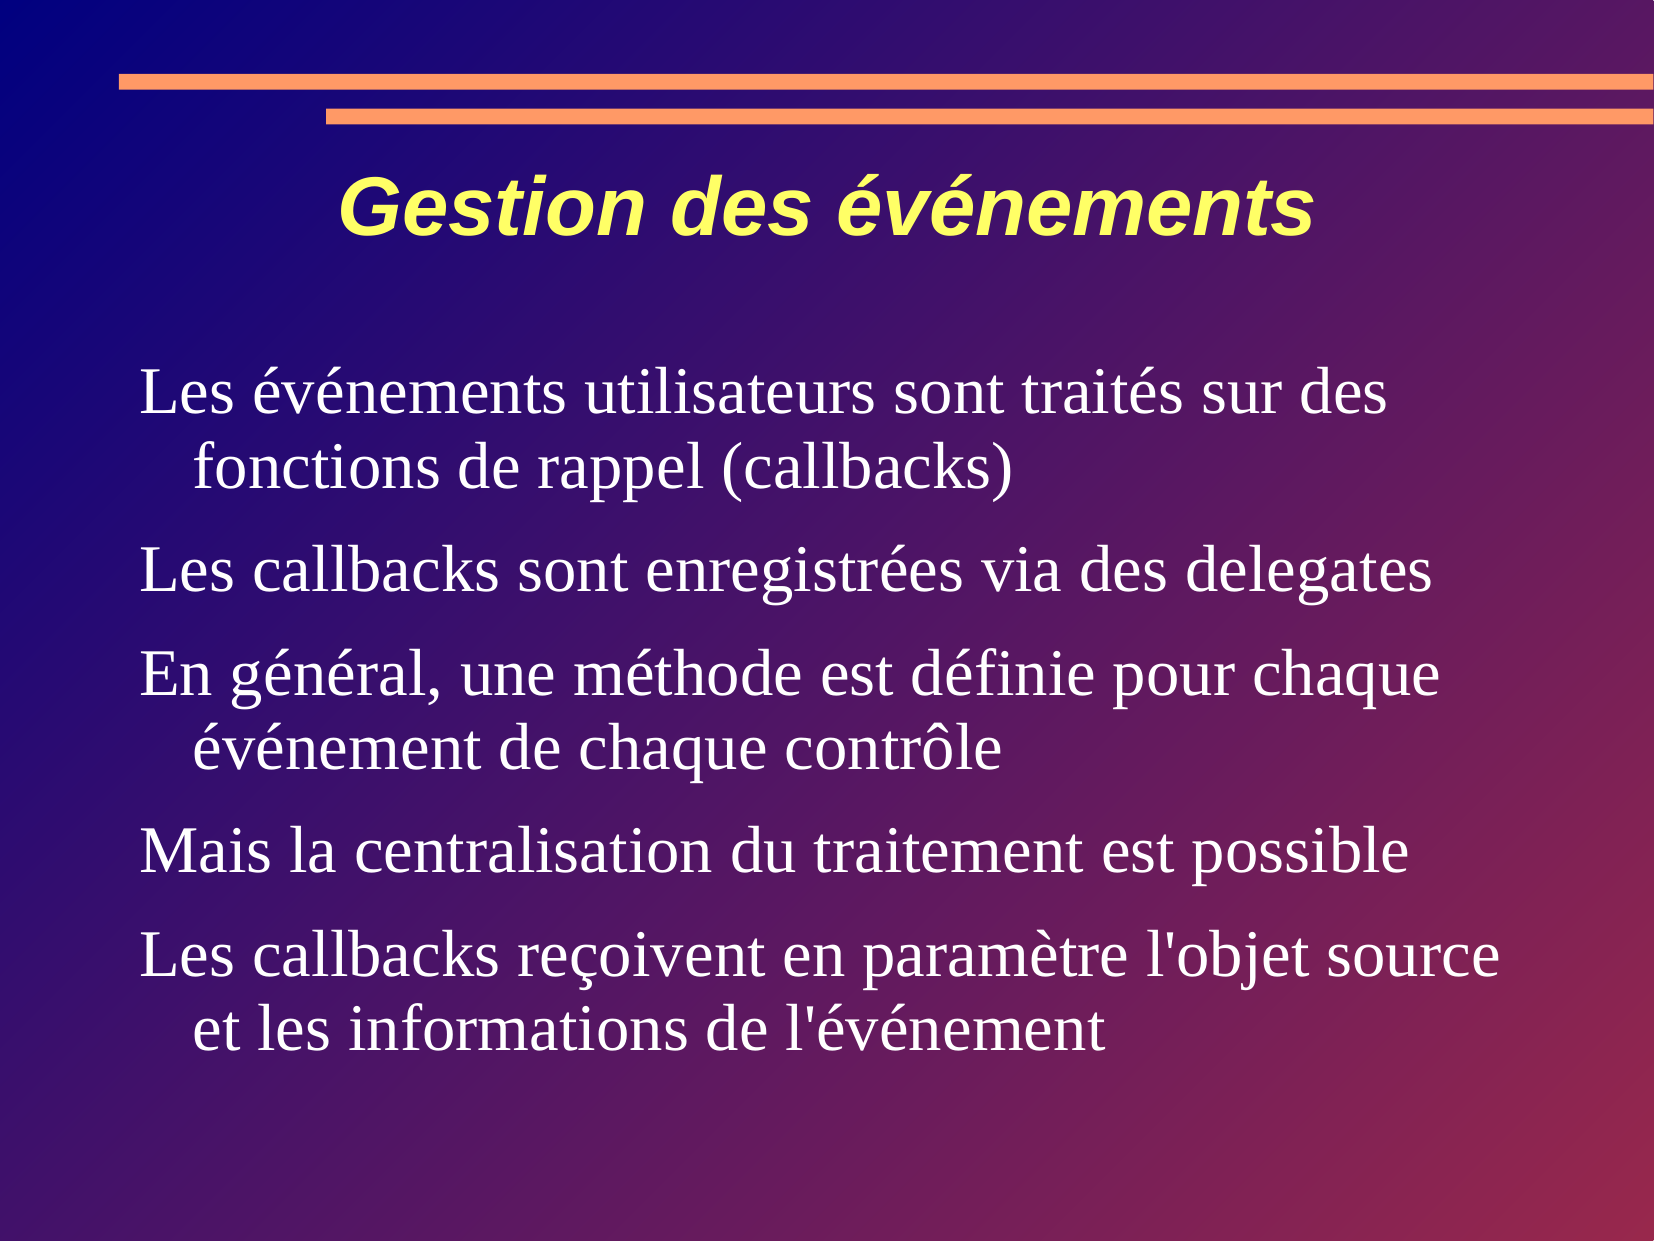

# Gestion des événements
Les événements utilisateurs sont traités sur des fonctions de rappel (callbacks)
Les callbacks sont enregistrées via des delegates
En général, une méthode est définie pour chaque événement de chaque contrôle
Mais la centralisation du traitement est possible
Les callbacks reçoivent en paramètre l'objet source et les informations de l'événement